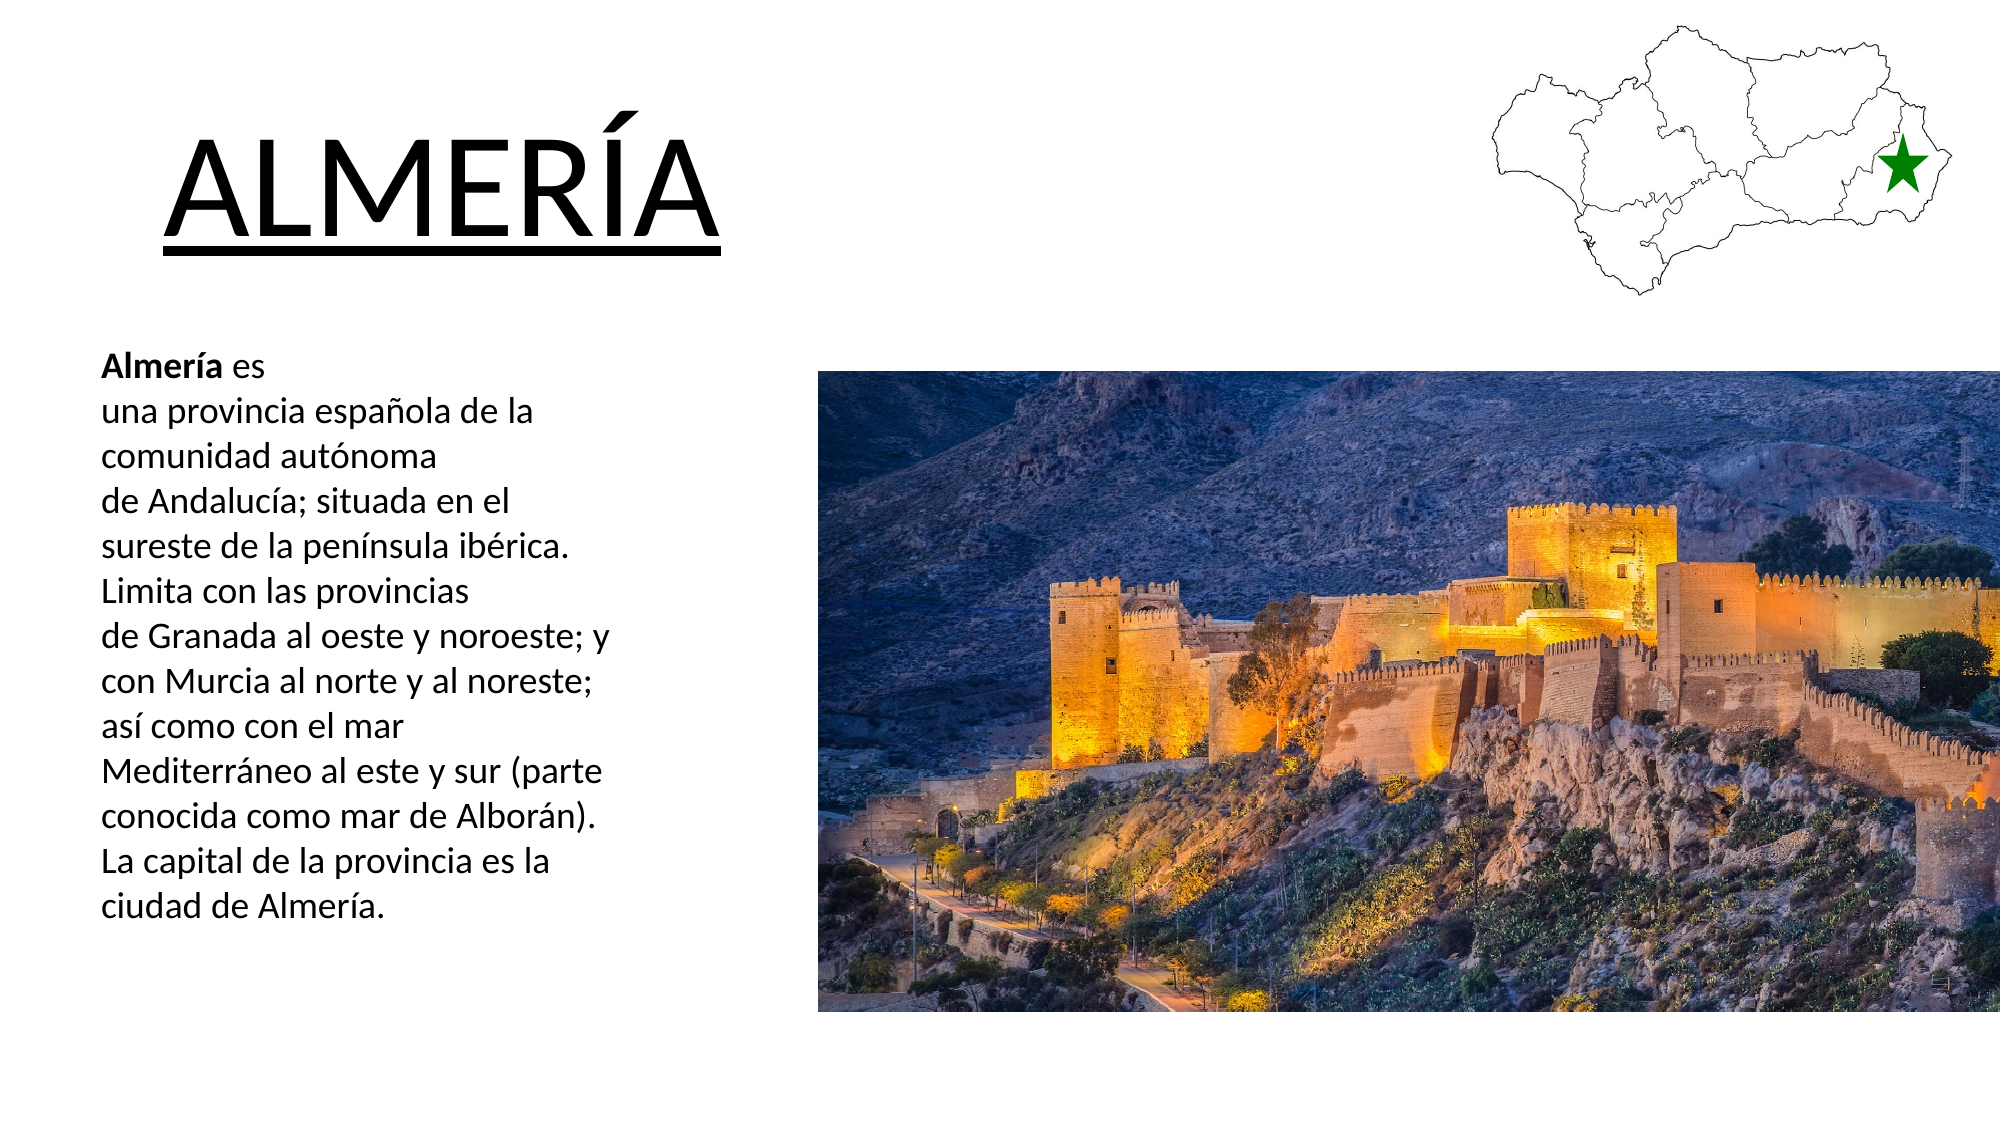

ALMERÍA
Almería es una provincia española de la comunidad autónoma de Andalucía; situada en el sureste de la península ibérica. Limita con las provincias de Granada al oeste y noroeste; y con Murcia al norte y al noreste; así como con el mar Mediterráneo al este y sur (parte conocida como mar de Alborán). La capital de la provincia es la ciudad de Almería.